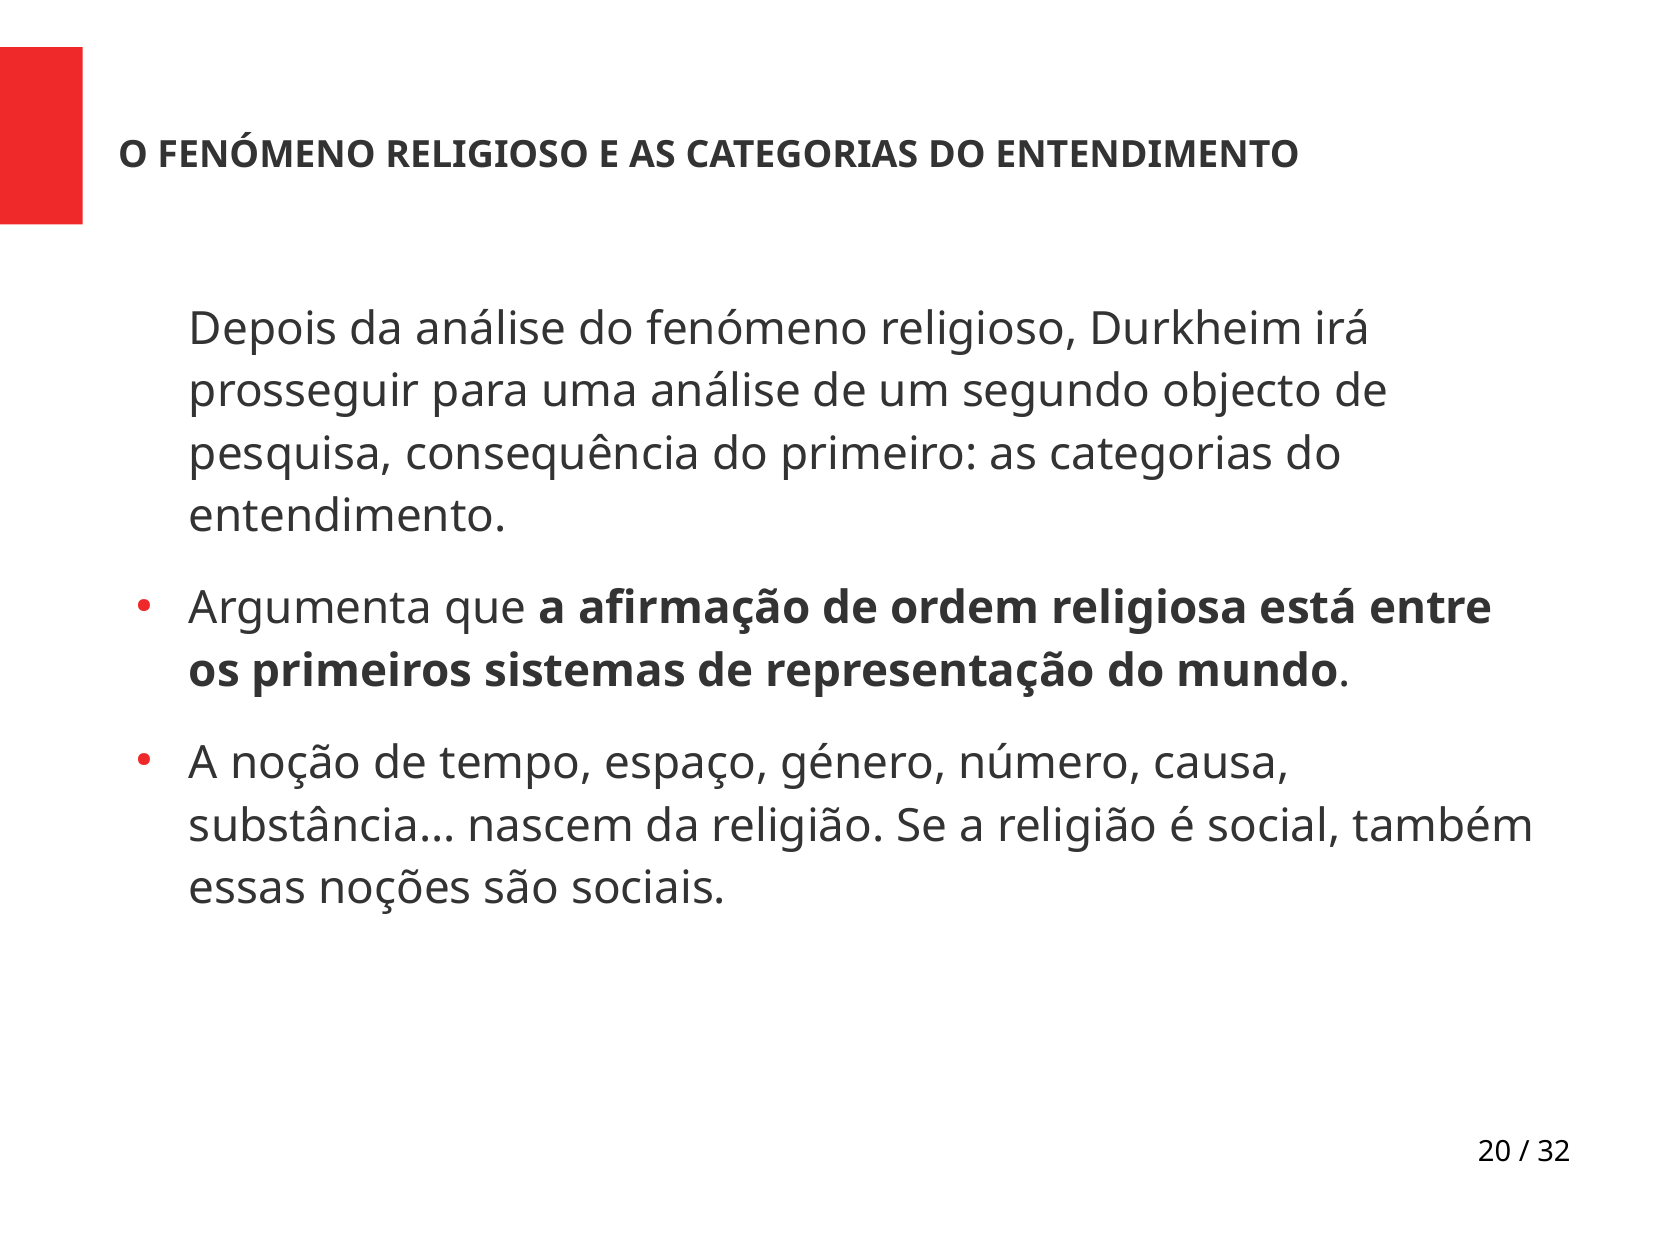

# O FENÓMENO RELIGIOSO E AS CATEGORIAS DO ENTENDIMENTO
Depois da análise do fenómeno religioso, Durkheim irá prosseguir para uma análise de um segundo objecto de pesquisa, consequência do primeiro: as categorias do entendimento.
Argumenta que a afirmação de ordem religiosa está entre os primeiros sistemas de representação do mundo.
A noção de tempo, espaço, género, número, causa, substância… nascem da religião. Se a religião é social, também essas noções são sociais.
20